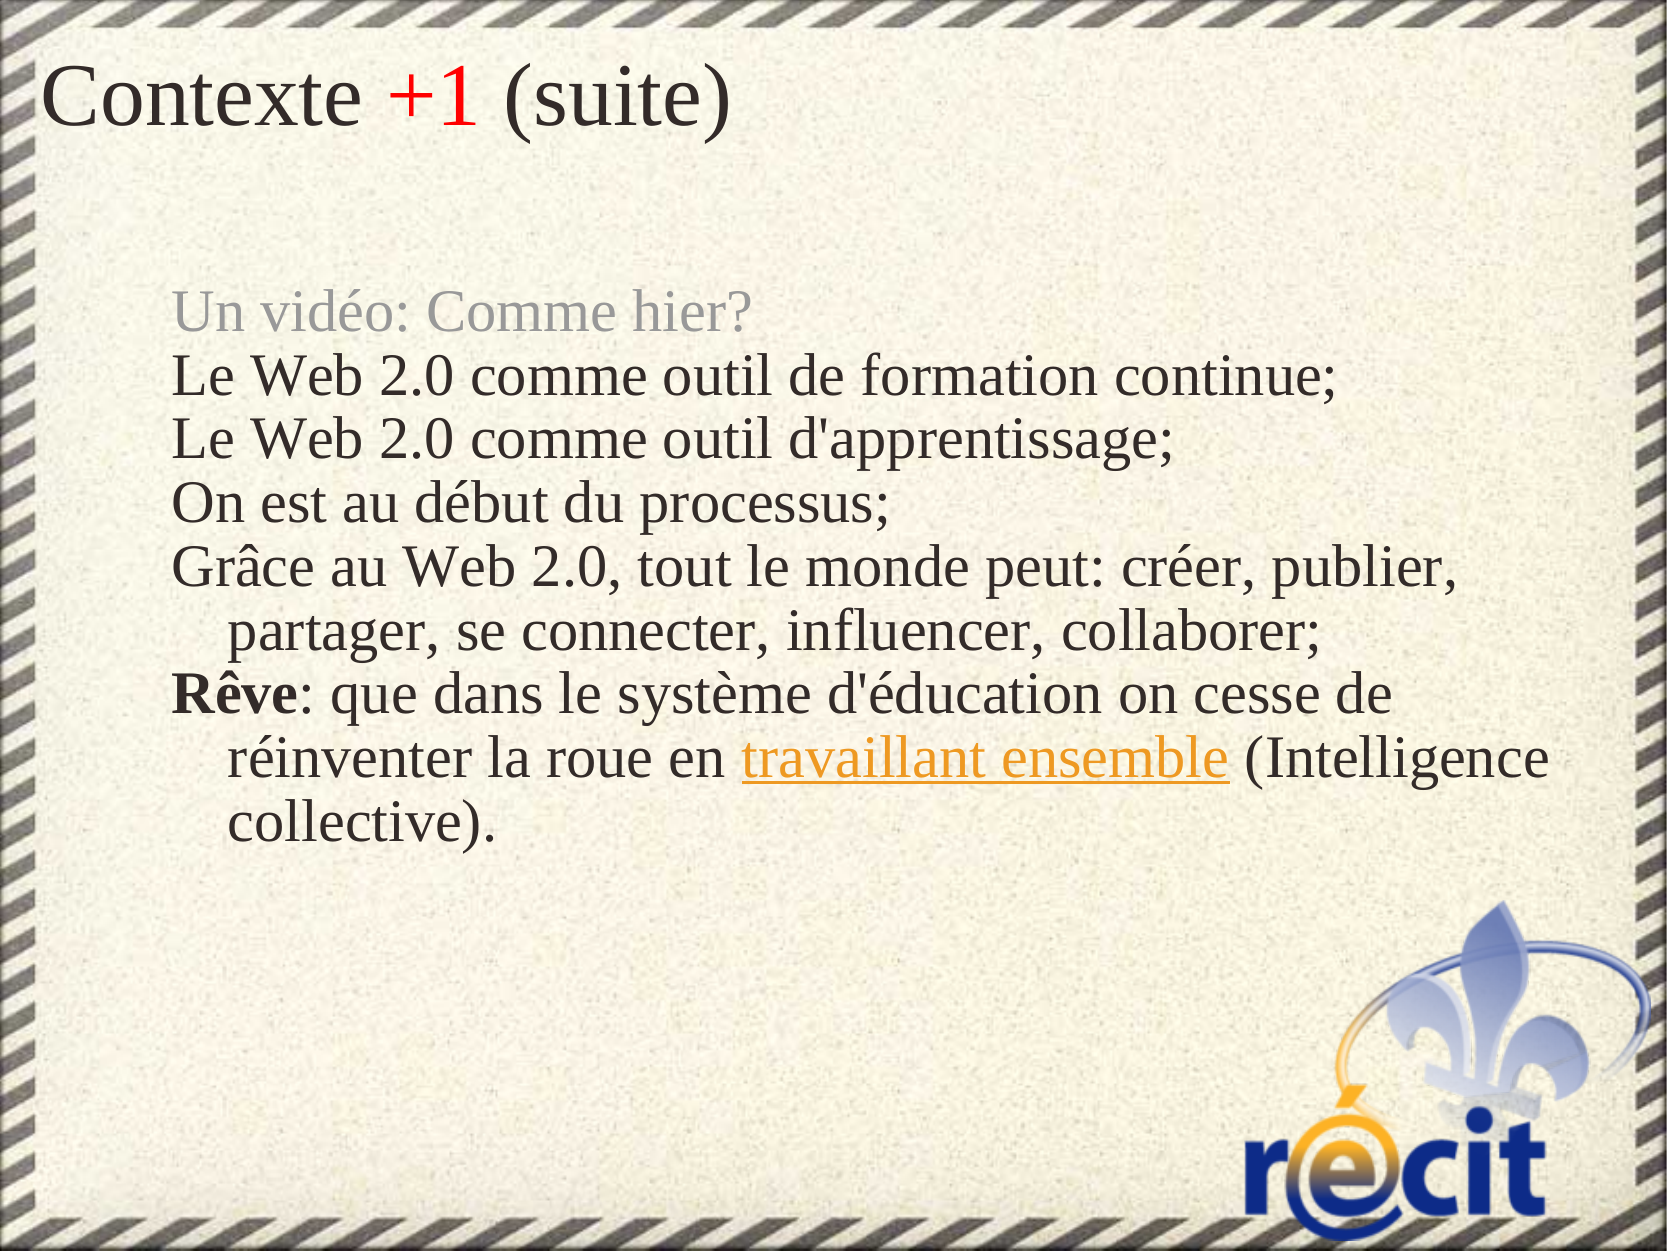

# Contexte +1 (suite)
Un vidéo: Comme hier?
Le Web 2.0 comme outil de formation continue;
Le Web 2.0 comme outil d'apprentissage;
On est au début du processus;
Grâce au Web 2.0, tout le monde peut: créer, publier, partager, se connecter, influencer, collaborer;
Rêve: que dans le système d'éducation on cesse de réinventer la roue en travaillant ensemble (Intelligence collective).